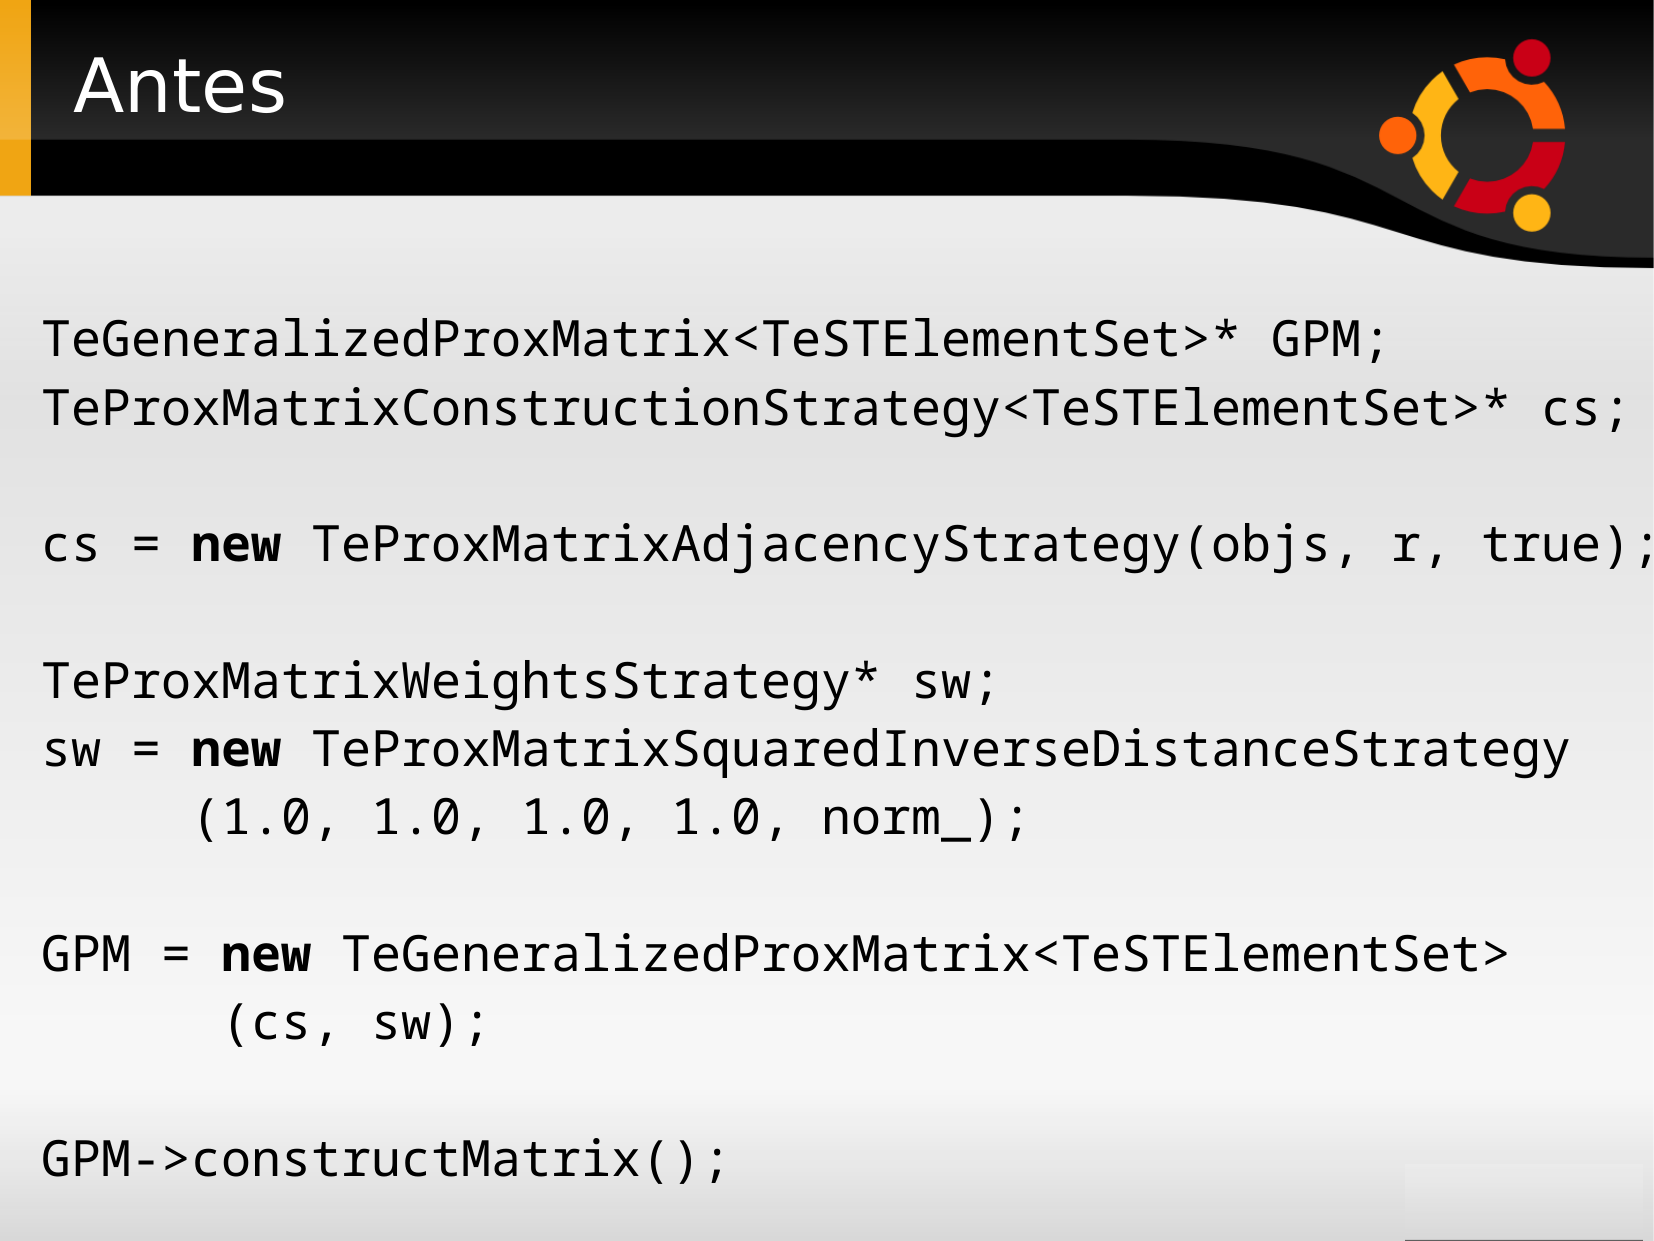

Antes
TeGeneralizedProxMatrix<TeSTElementSet>* GPM;
TeProxMatrixConstructionStrategy<TeSTElementSet>* cs;
cs = new TeProxMatrixAdjacencyStrategy(objs, r, true);
TeProxMatrixWeightsStrategy* sw;
sw = new TeProxMatrixSquaredInverseDistanceStrategy
 (1.0, 1.0, 1.0, 1.0, norm_);
GPM = new TeGeneralizedProxMatrix<TeSTElementSet>
 (cs, sw);
GPM->constructMatrix();